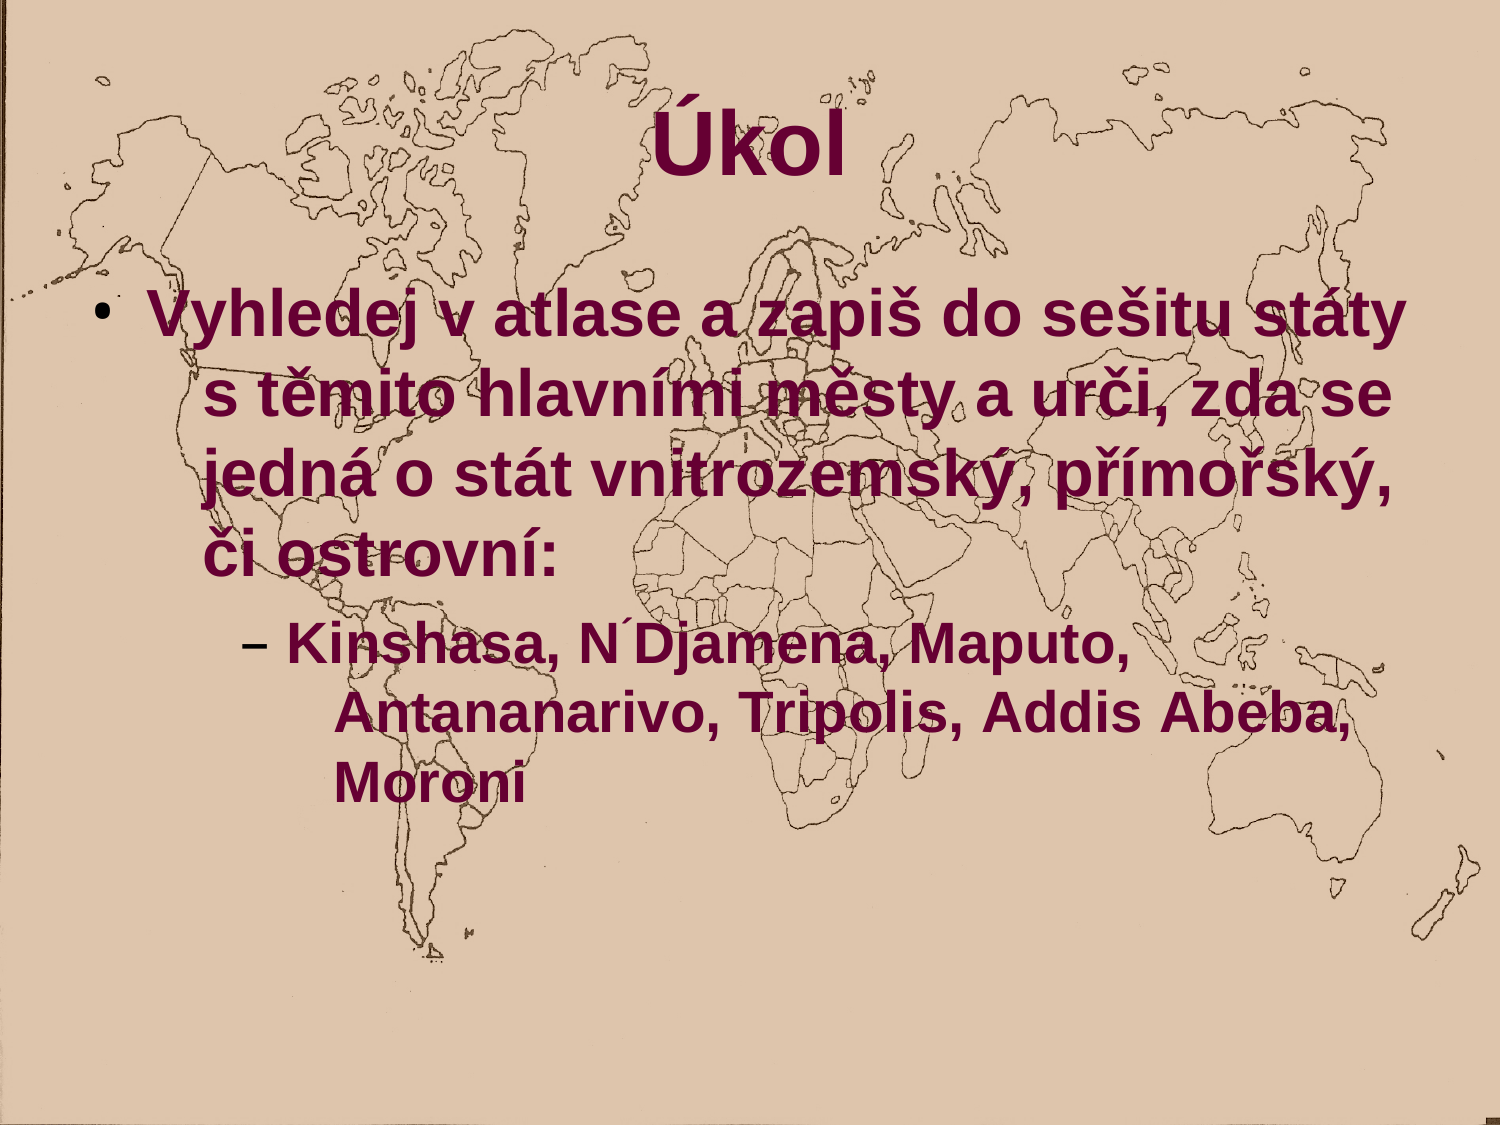

# Úkol
Vyhledej v atlase a zapiš do sešitu státy s těmito hlavními městy a urči, zda se jedná o stát vnitrozemský, přímořský, či ostrovní:
Kinshasa, N´Djamena, Maputo, Antananarivo, Tripolis, Addis Abeba, Moroni